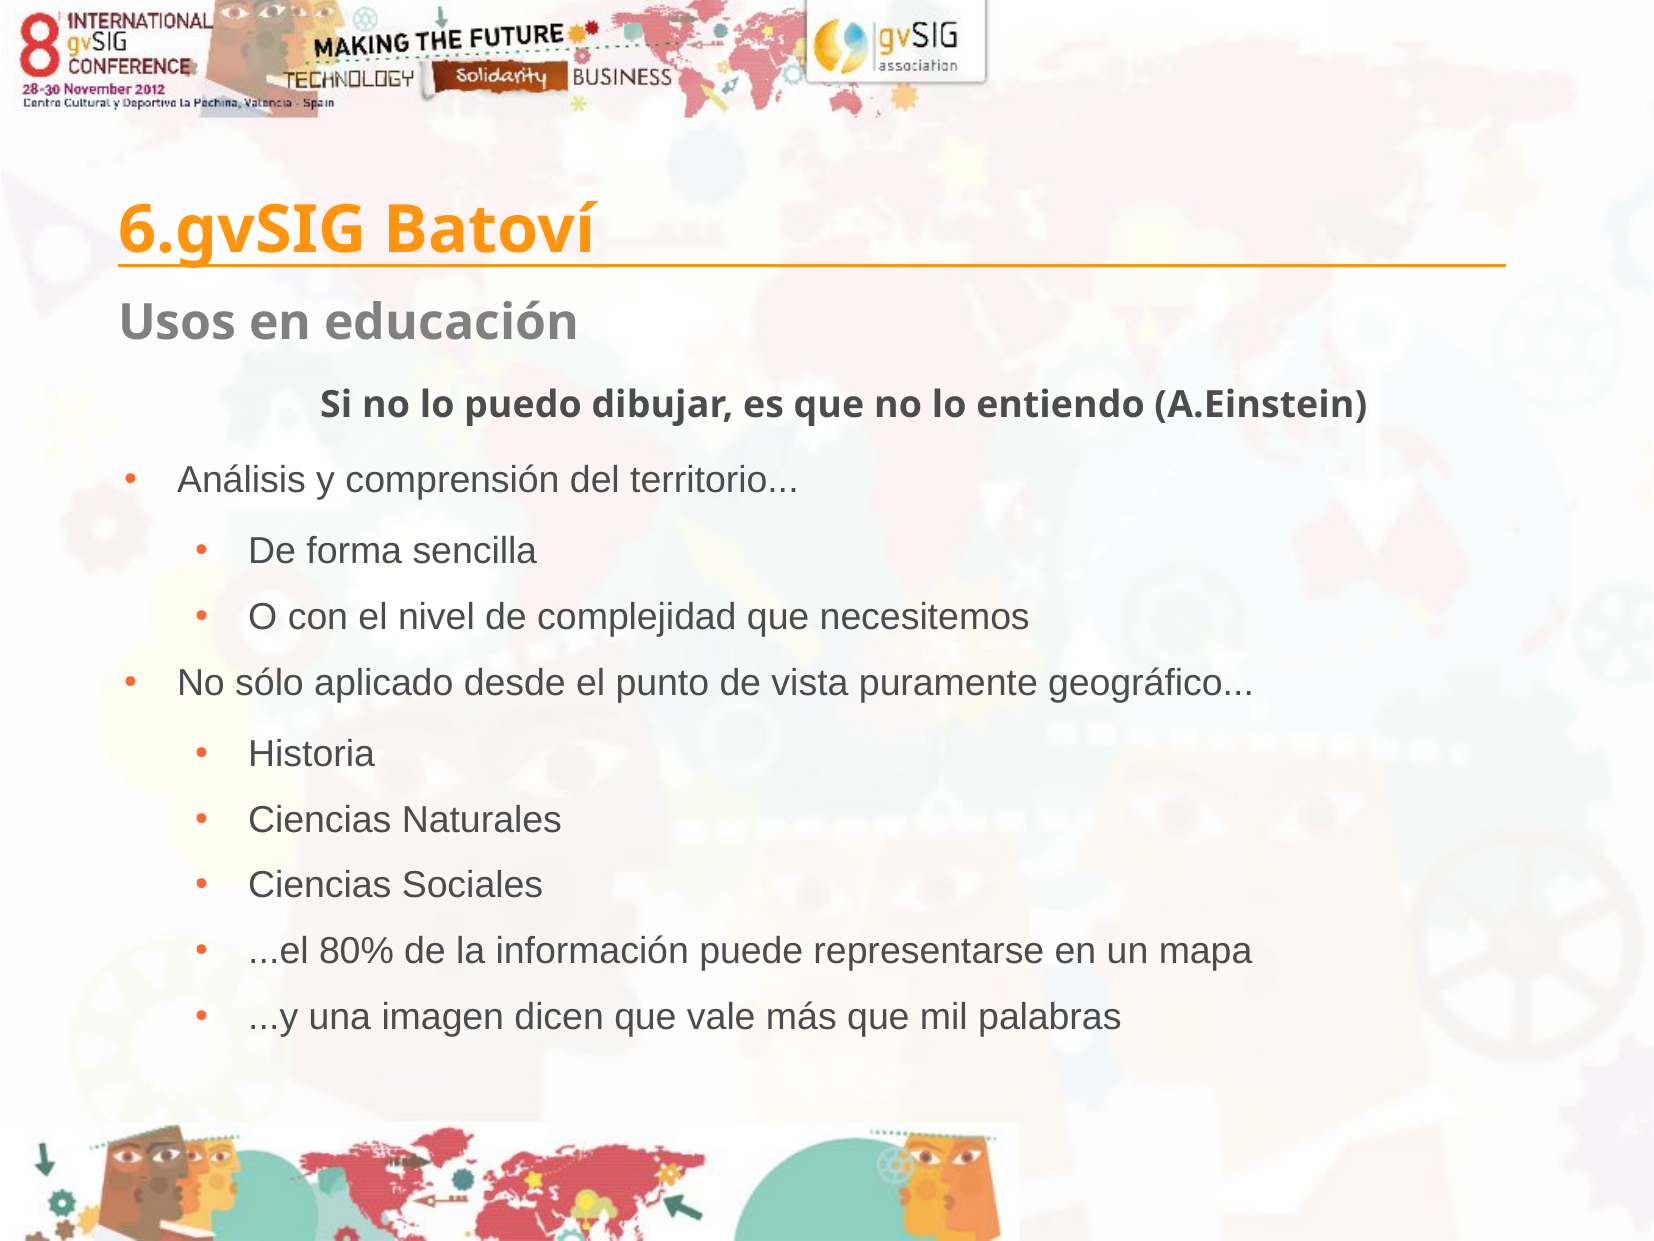

# 6.gvSIG Batoví
Usos en educación
Si no lo puedo dibujar, es que no lo entiendo (A.Einstein)
Análisis y comprensión del territorio...
De forma sencilla
O con el nivel de complejidad que necesitemos
No sólo aplicado desde el punto de vista puramente geográfico...
Historia
Ciencias Naturales
Ciencias Sociales
...el 80% de la información puede representarse en un mapa
...y una imagen dicen que vale más que mil palabras